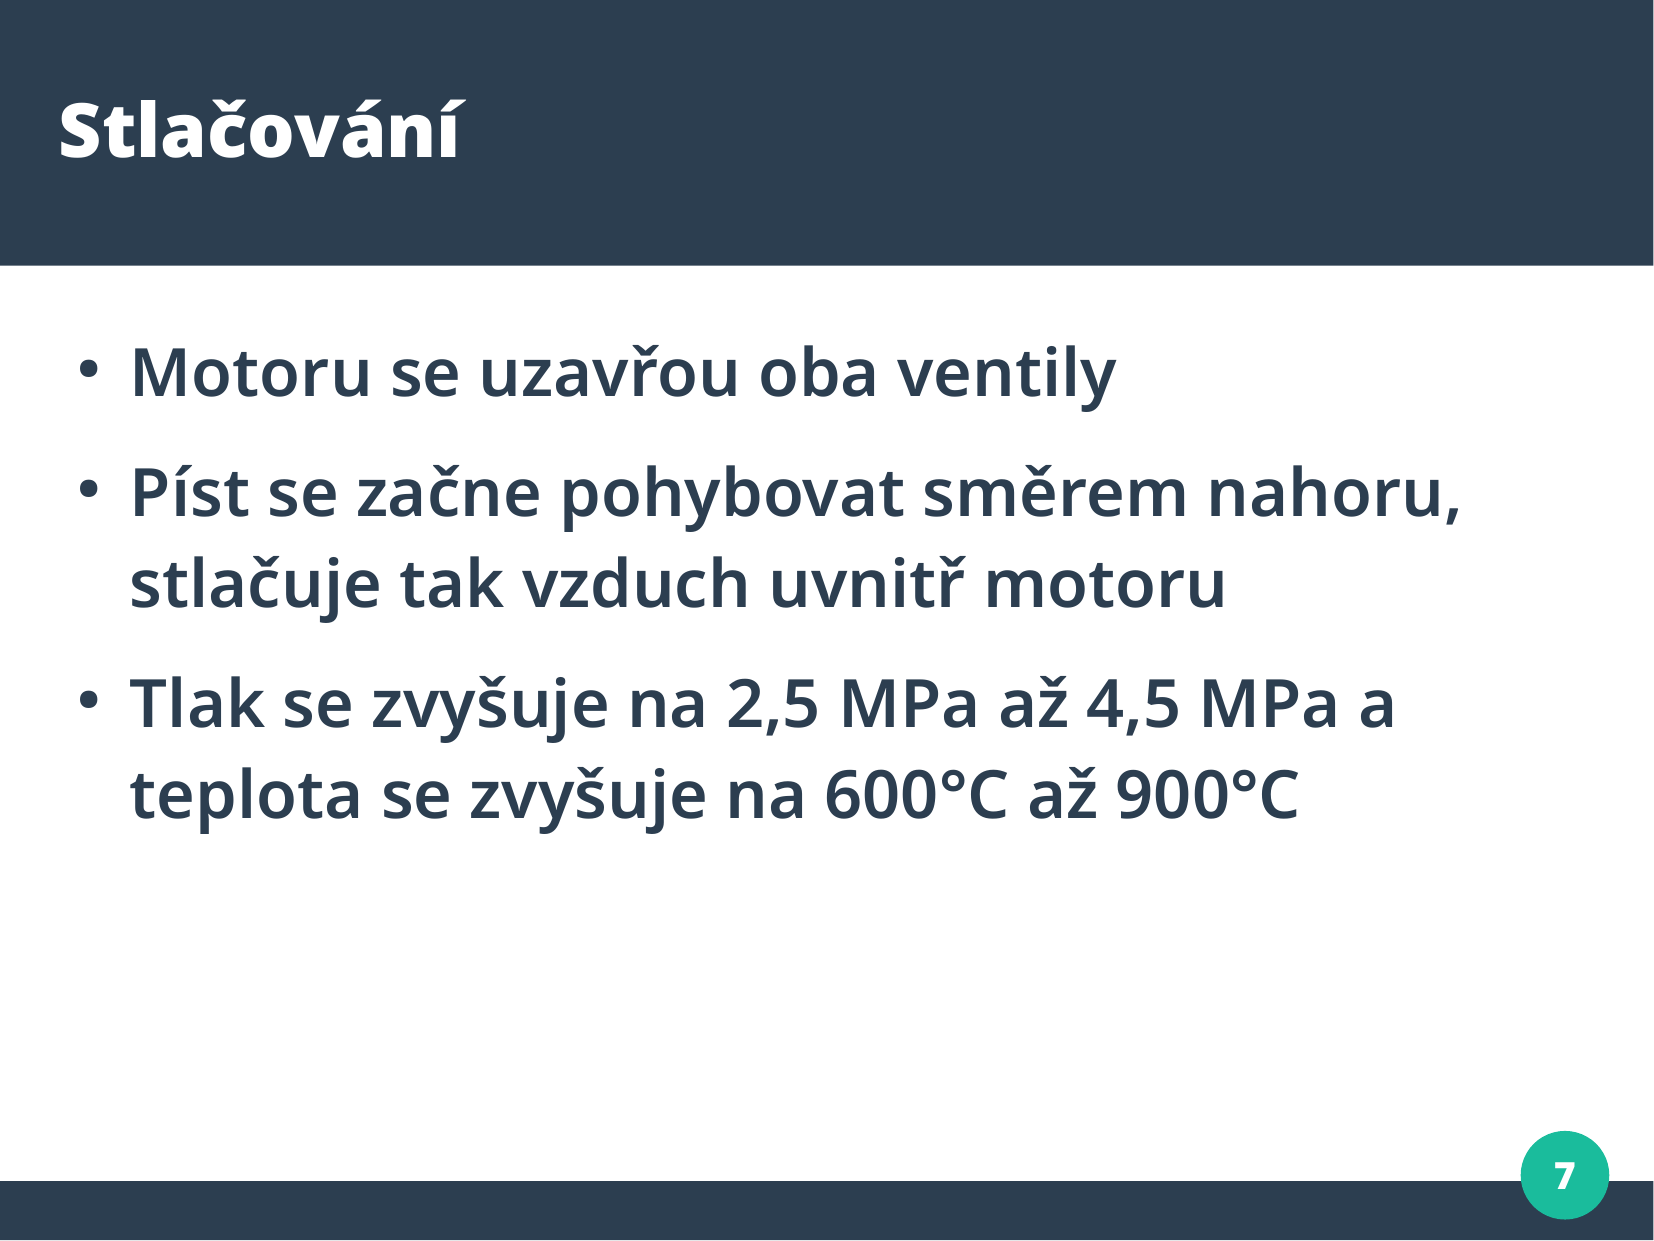

# Stlačování
Motoru se uzavřou oba ventily
Píst se začne pohybovat směrem nahoru, stlačuje tak vzduch uvnitř motoru
Tlak se zvyšuje na 2,5 MPa až 4,5 MPa a teplota se zvyšuje na 600°C až 900°C
7